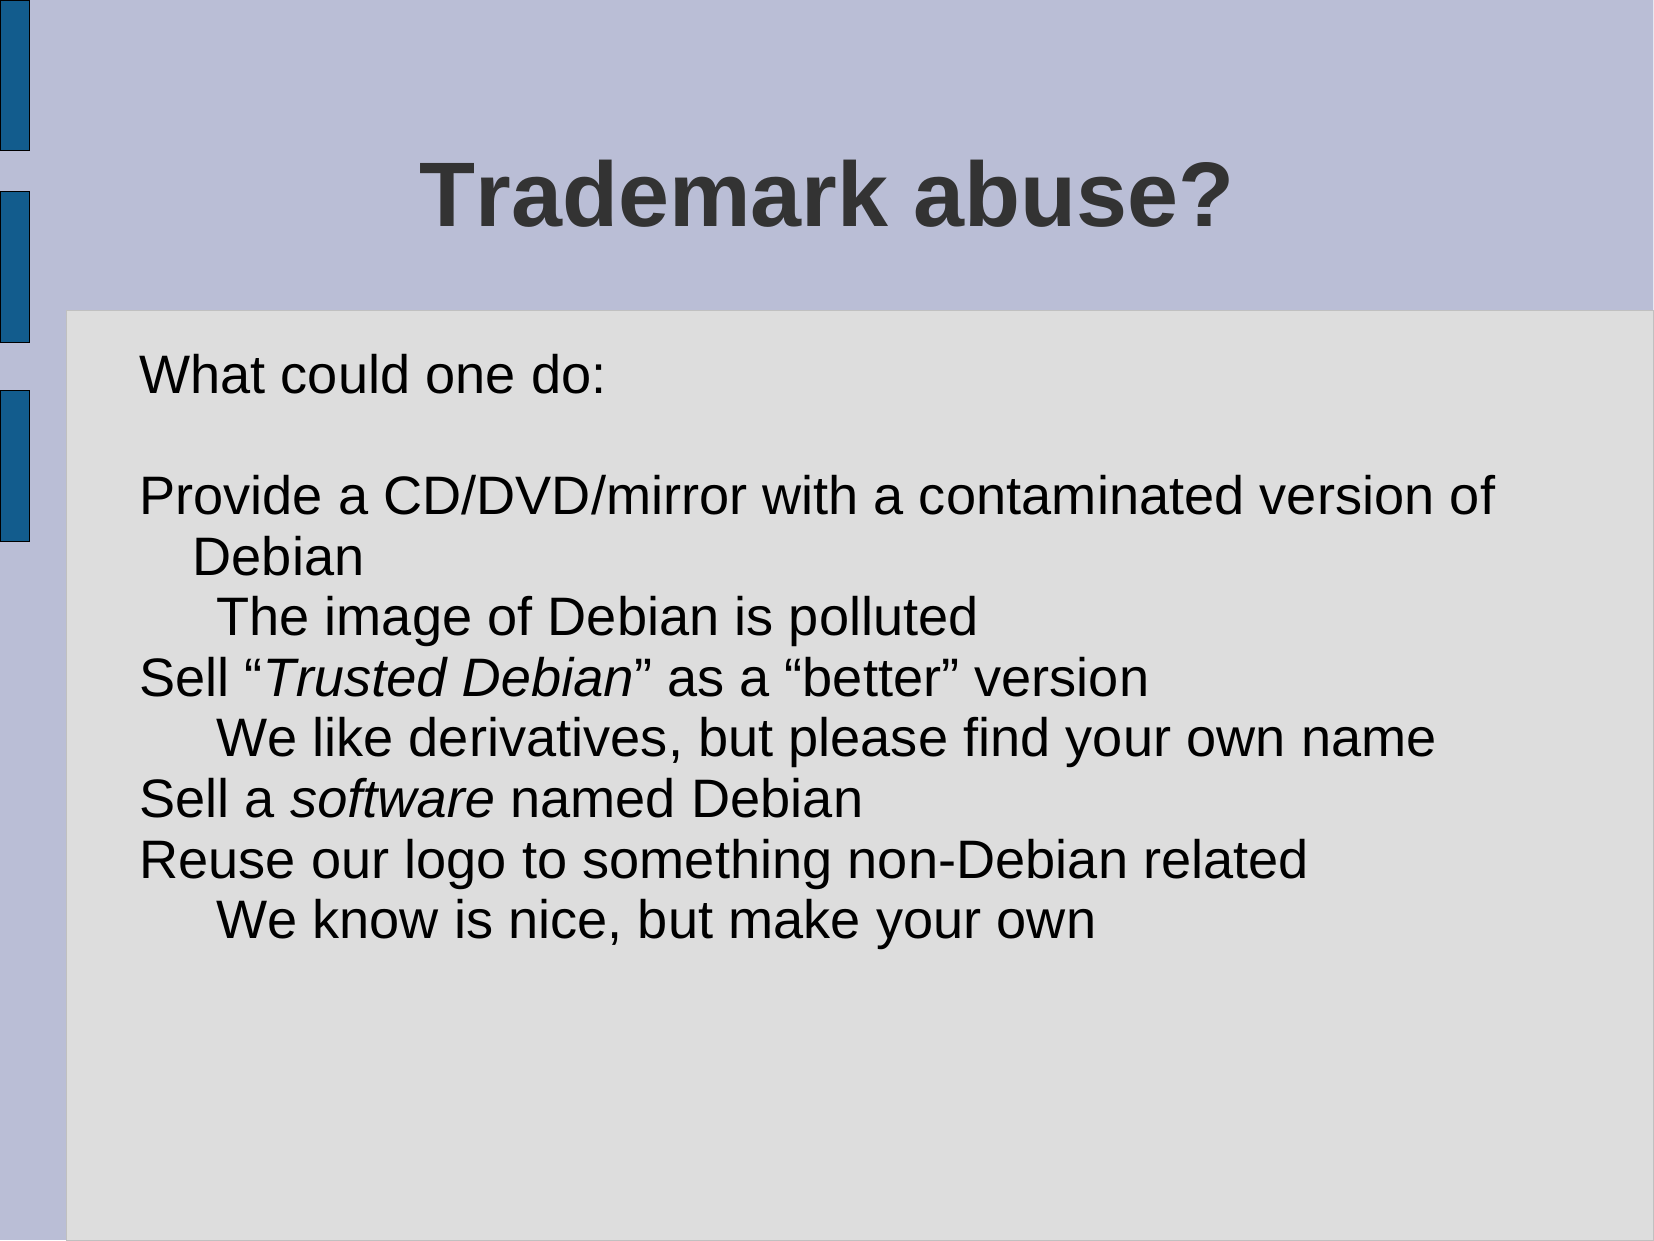

# Trademark abuse?
What could one do:
Provide a CD/DVD/mirror with a contaminated version of Debian
The image of Debian is polluted
Sell “Trusted Debian” as a “better” version
We like derivatives, but please find your own name
Sell a software named Debian
Reuse our logo to something non-Debian related
We know is nice, but make your own